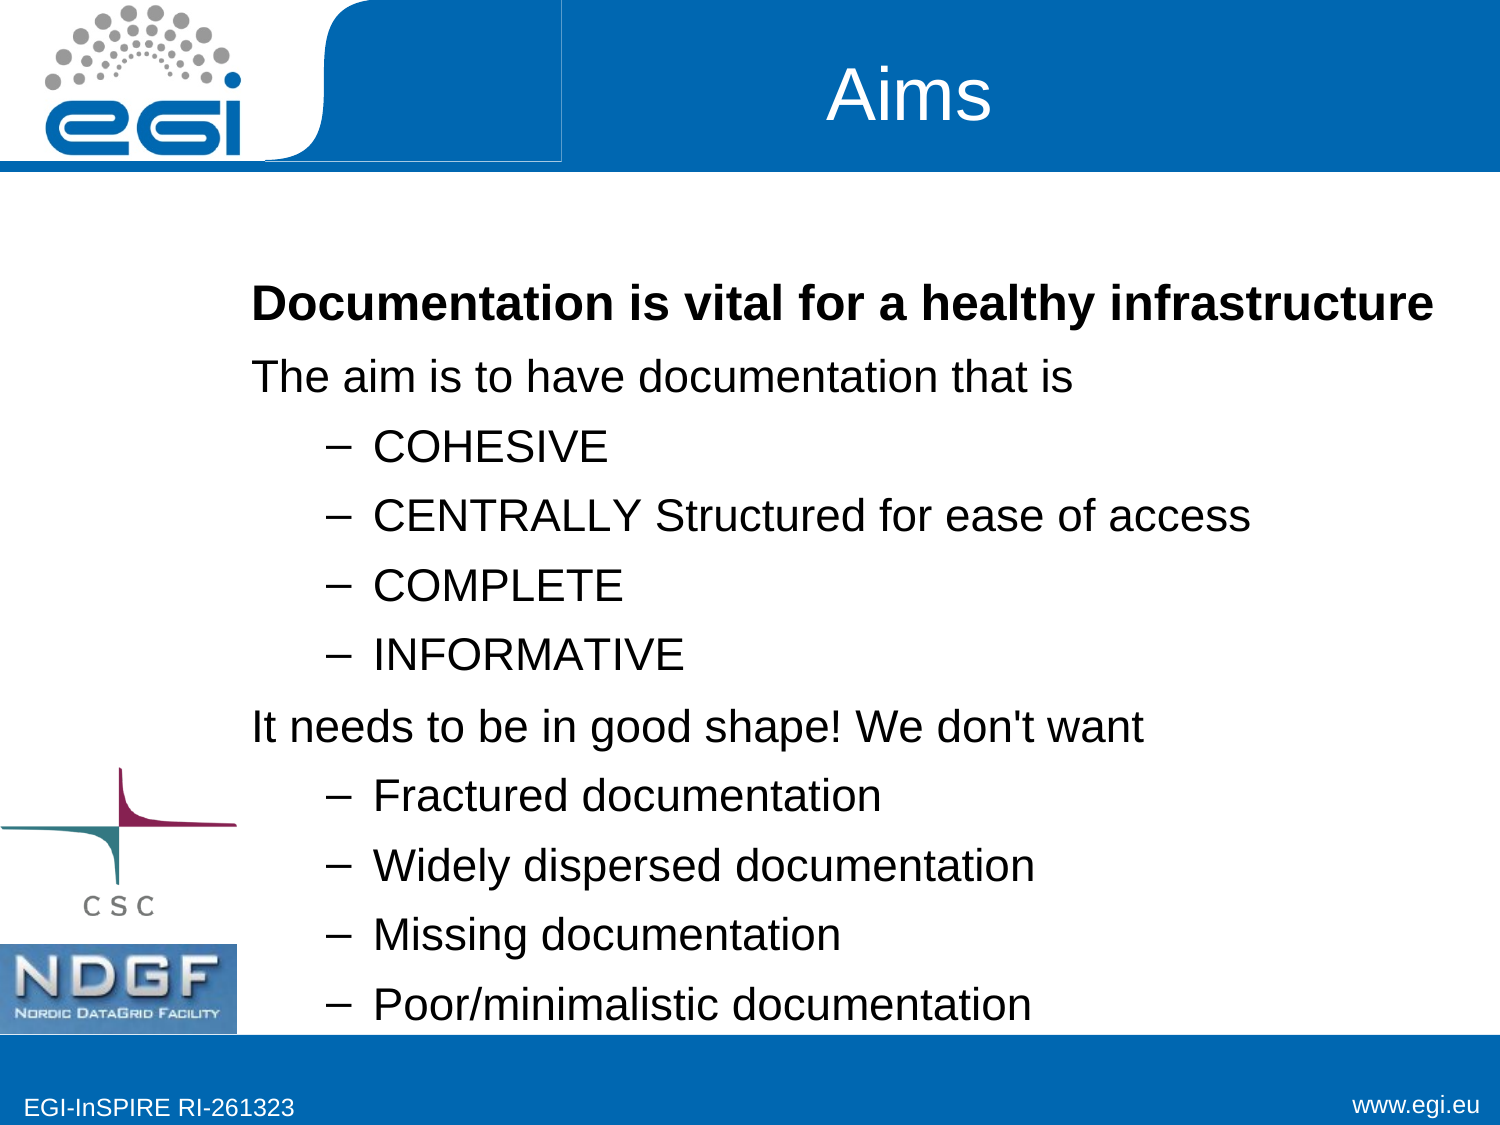

# Aims
Documentation is vital for a healthy infrastructure
The aim is to have documentation that is
COHESIVE
CENTRALLY Structured for ease of access
COMPLETE
INFORMATIVE
It needs to be in good shape! We don't want
Fractured documentation
Widely dispersed documentation
Missing documentation
Poor/minimalistic documentation